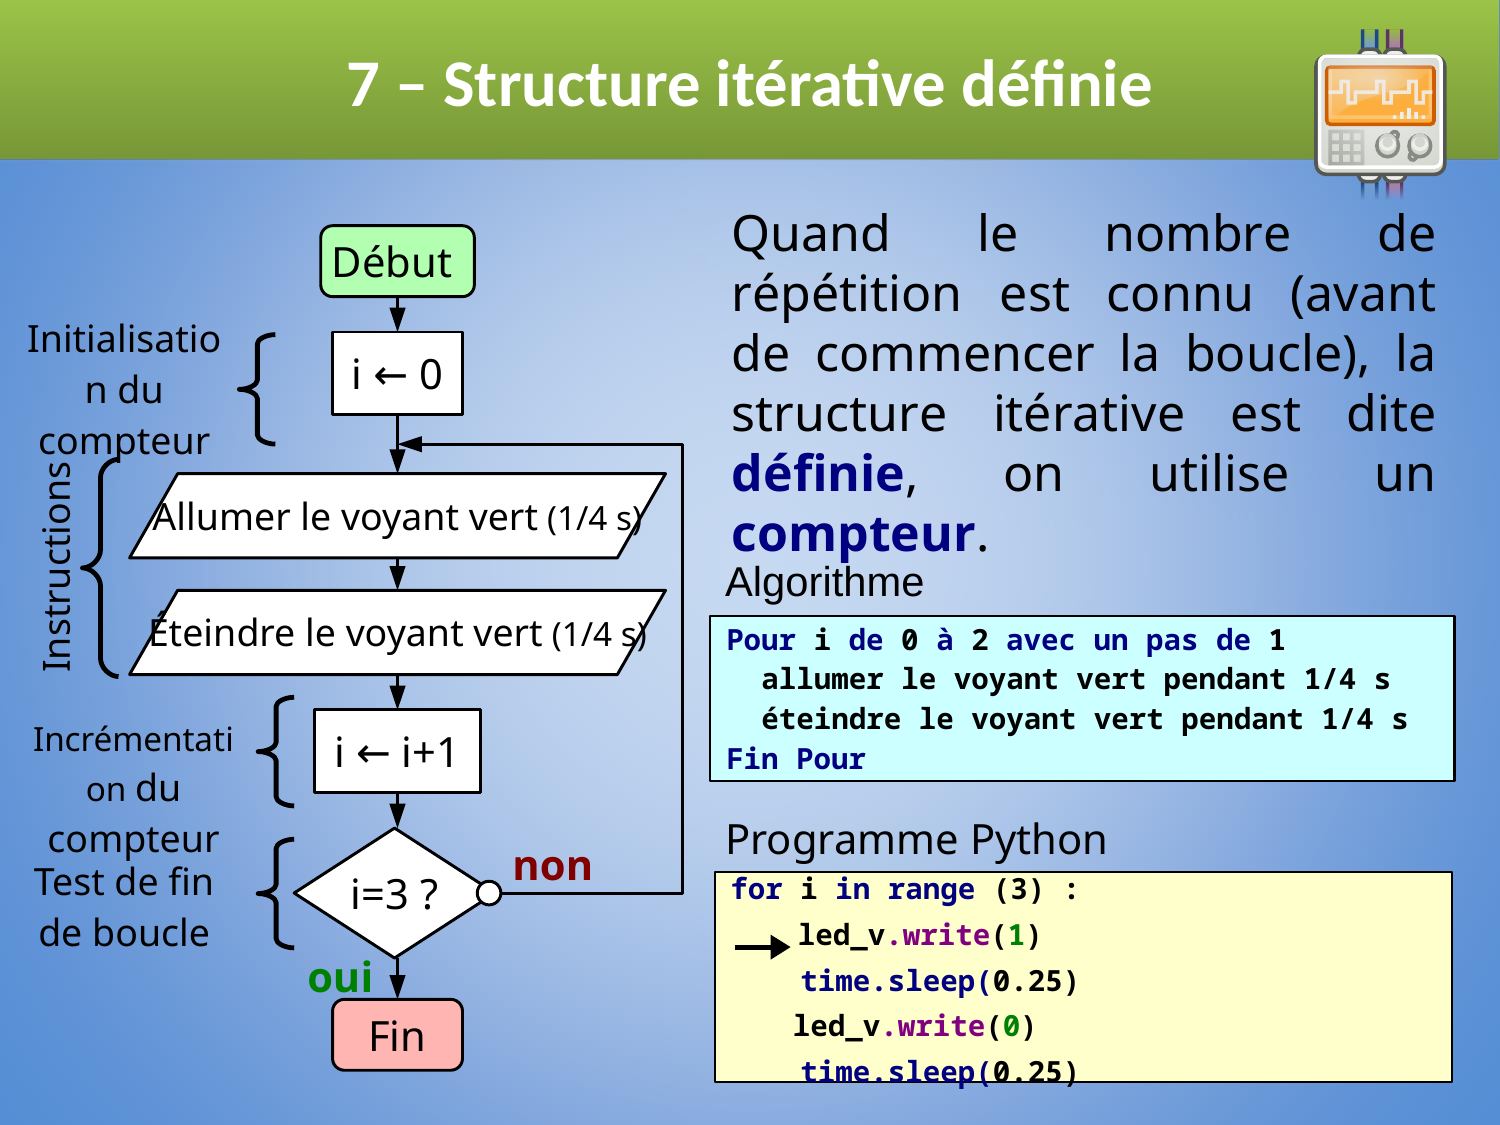

7 – Structure itérative définie
Quand le nombre de répétition est connu (avant de commencer la boucle), la structure itérative est dite définie, on utilise un compteur.
Début
Initialisation du compteur
i ← 0
Allumer le voyant vert (1/4 s)
Instructions
Algorithme
Éteindre le voyant vert (1/4 s)
Pour i de 0 à 2 avec un pas de 1
 allumer le voyant vert pendant 1/4 s
 éteindre le voyant vert pendant 1/4 s
Fin Pour
Incrémentation du compteur
i ← i+1
Programme Python
i=3 ?
non
Test de fin de boucle
for i in range (3) :
 led_v.write(1)
 time.sleep(0.25)
 led_v.write(0)
 time.sleep(0.25)
oui
Fin